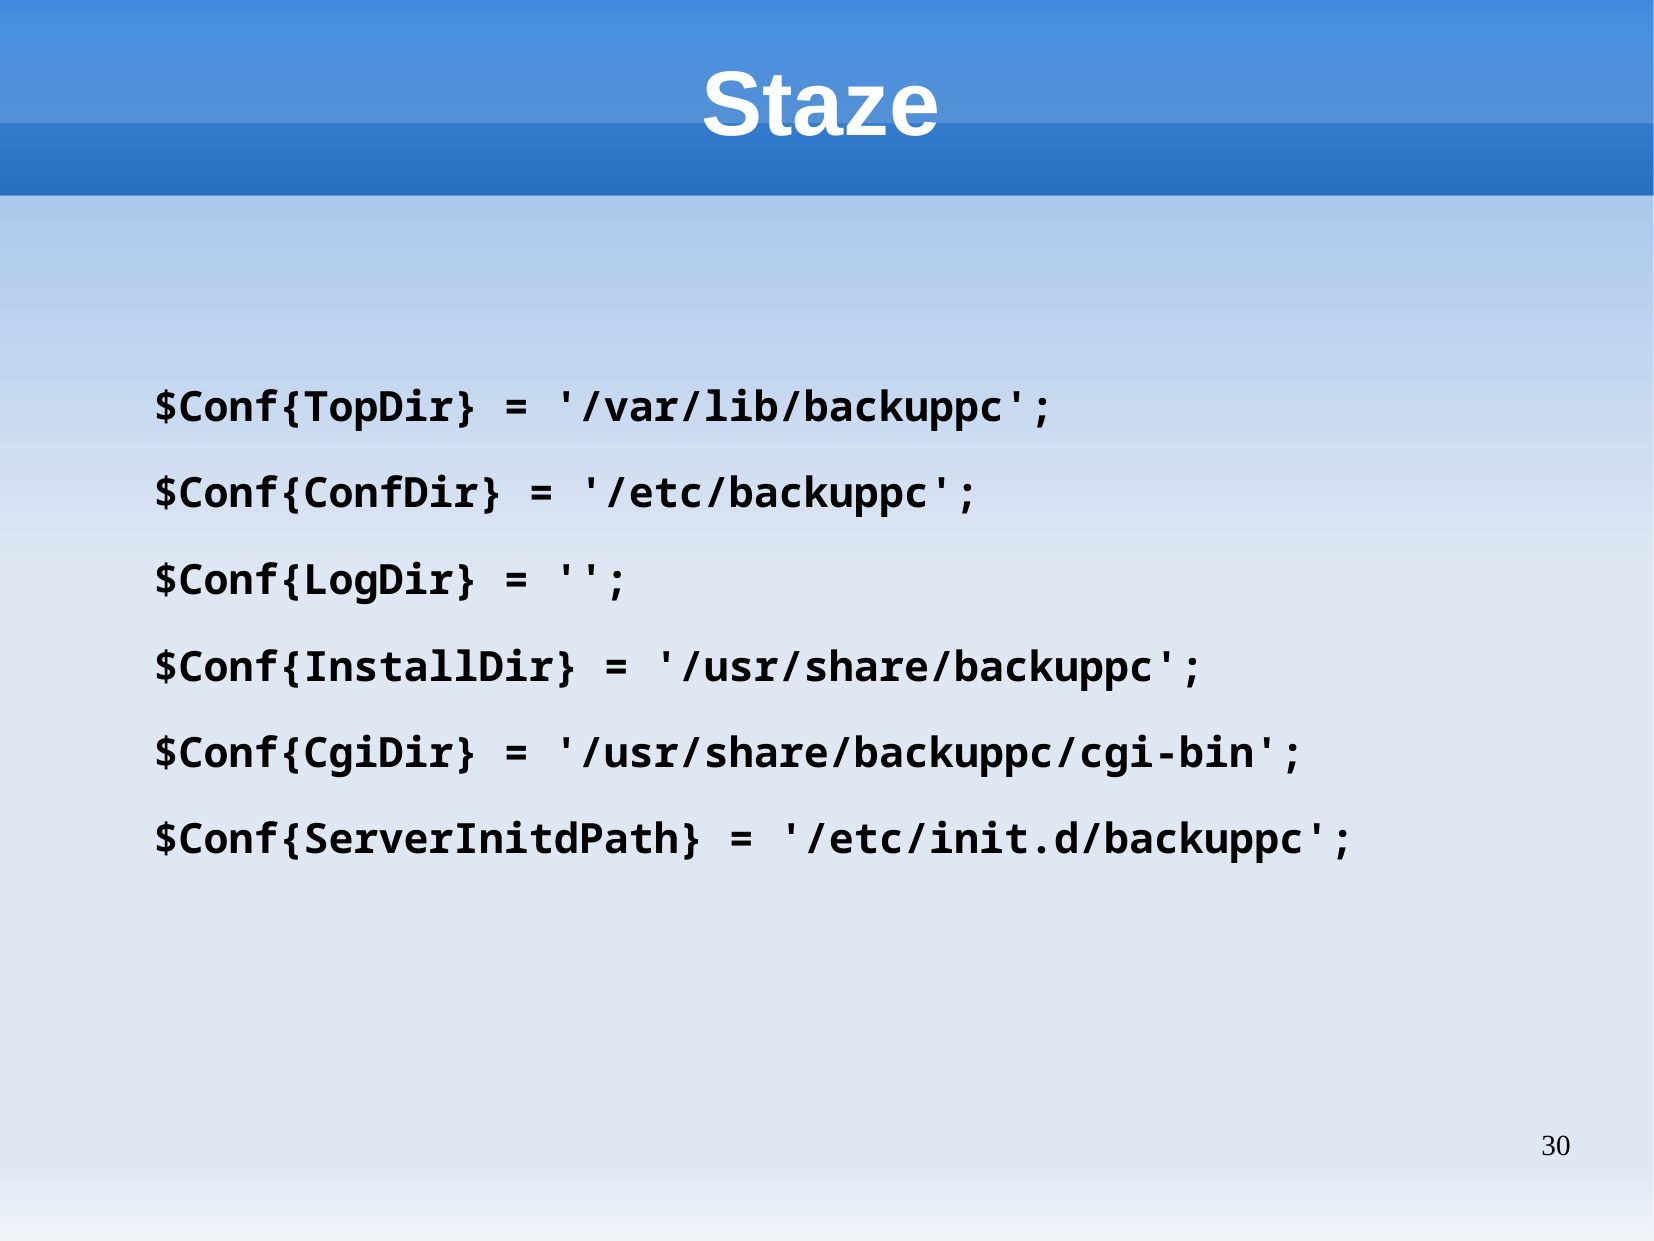

# Staze
$Conf{TopDir} = '/var/lib/backuppc';
$Conf{ConfDir} = '/etc/backuppc';
$Conf{LogDir} = '';
$Conf{InstallDir} = '/usr/share/backuppc';
$Conf{CgiDir} = '/usr/share/backuppc/cgi-bin';
$Conf{ServerInitdPath} = '/etc/init.d/backuppc';
30